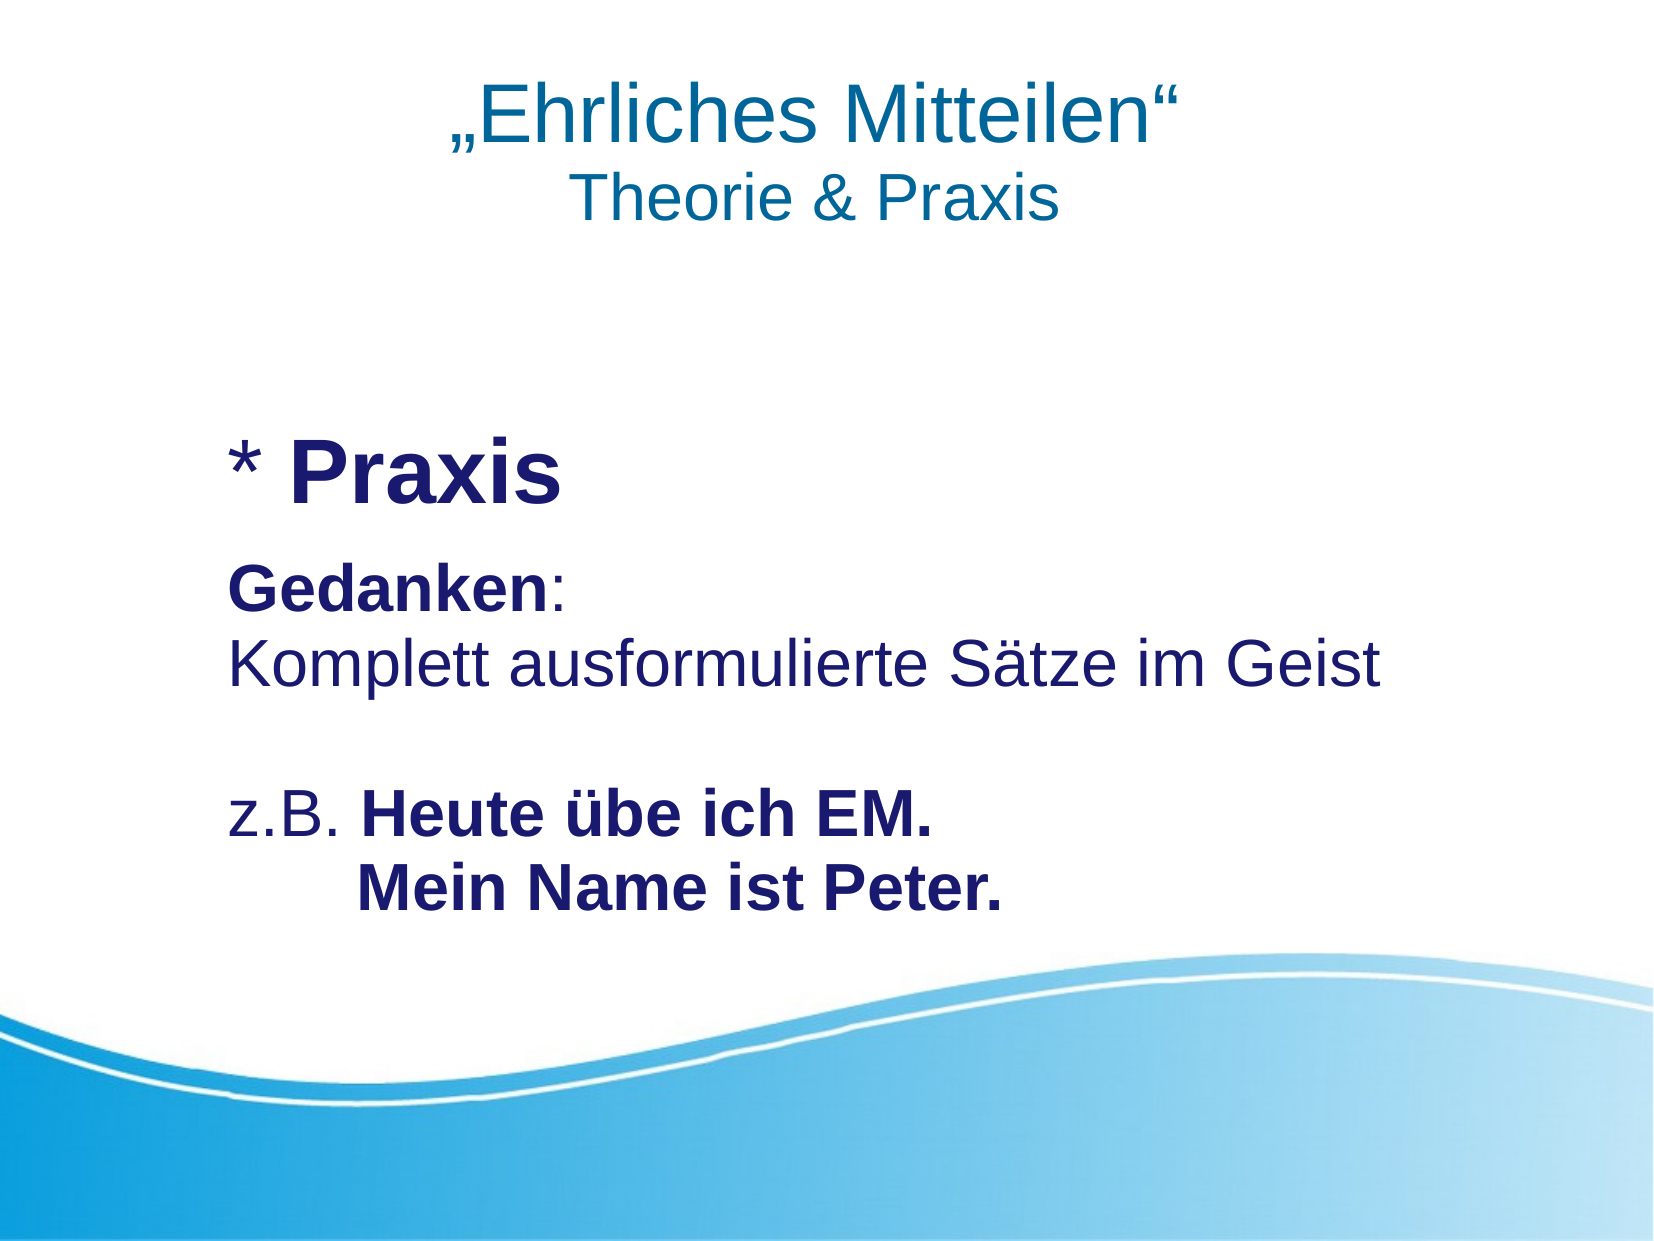

# „Ehrliches Mitteilen“ Theorie & Praxis
* Praxis
Gedanken:
Komplett ausformulierte Sätze im Geist
z.B. Heute übe ich EM.
 Mein Name ist Peter.